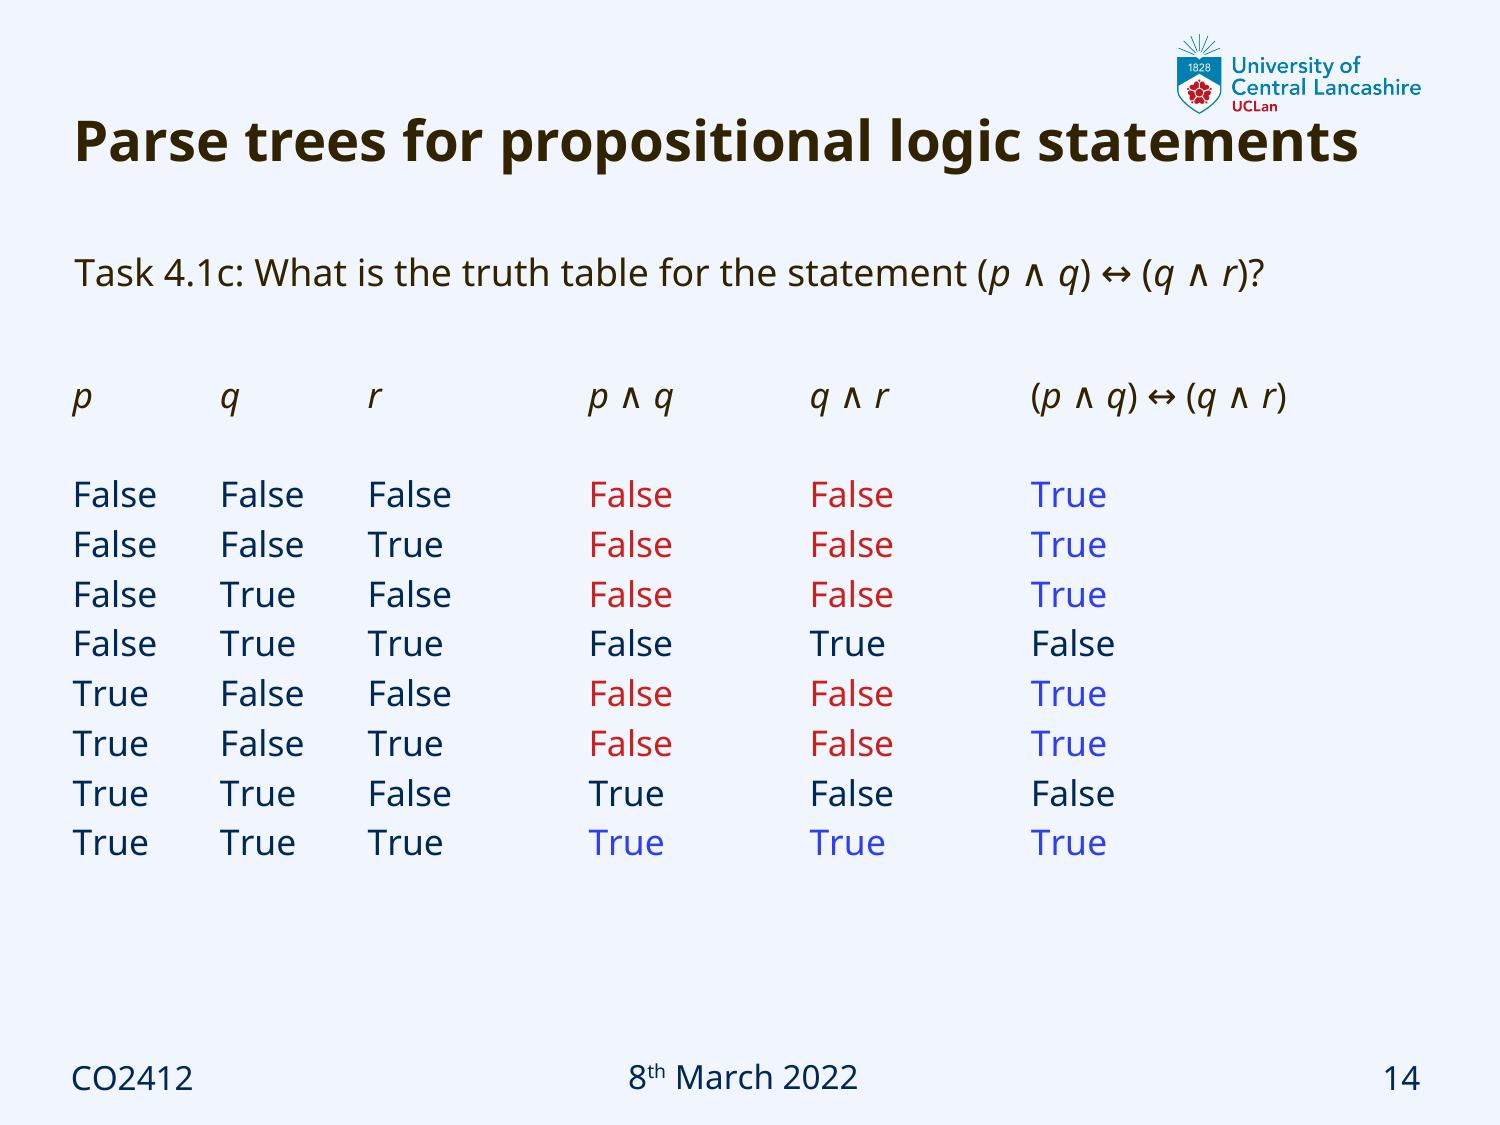

# Parse trees for propositional logic statements
Task 4.1c: What is the truth table for the statement (p ∧ q) ↔ (q ∧ r)?
p		q		r			p ∧ q		q ∧ r		(p ∧ q) ↔ (q ∧ r)
False	False	False		False		False		True
False	False	True		False		False		True
False	True	False		False		False		True
False	True	True		False		True		False
True	False	False		False		False		True
True	False	True		False		False		True
True	True	False		True		False		False
True	True	True		True		True		True